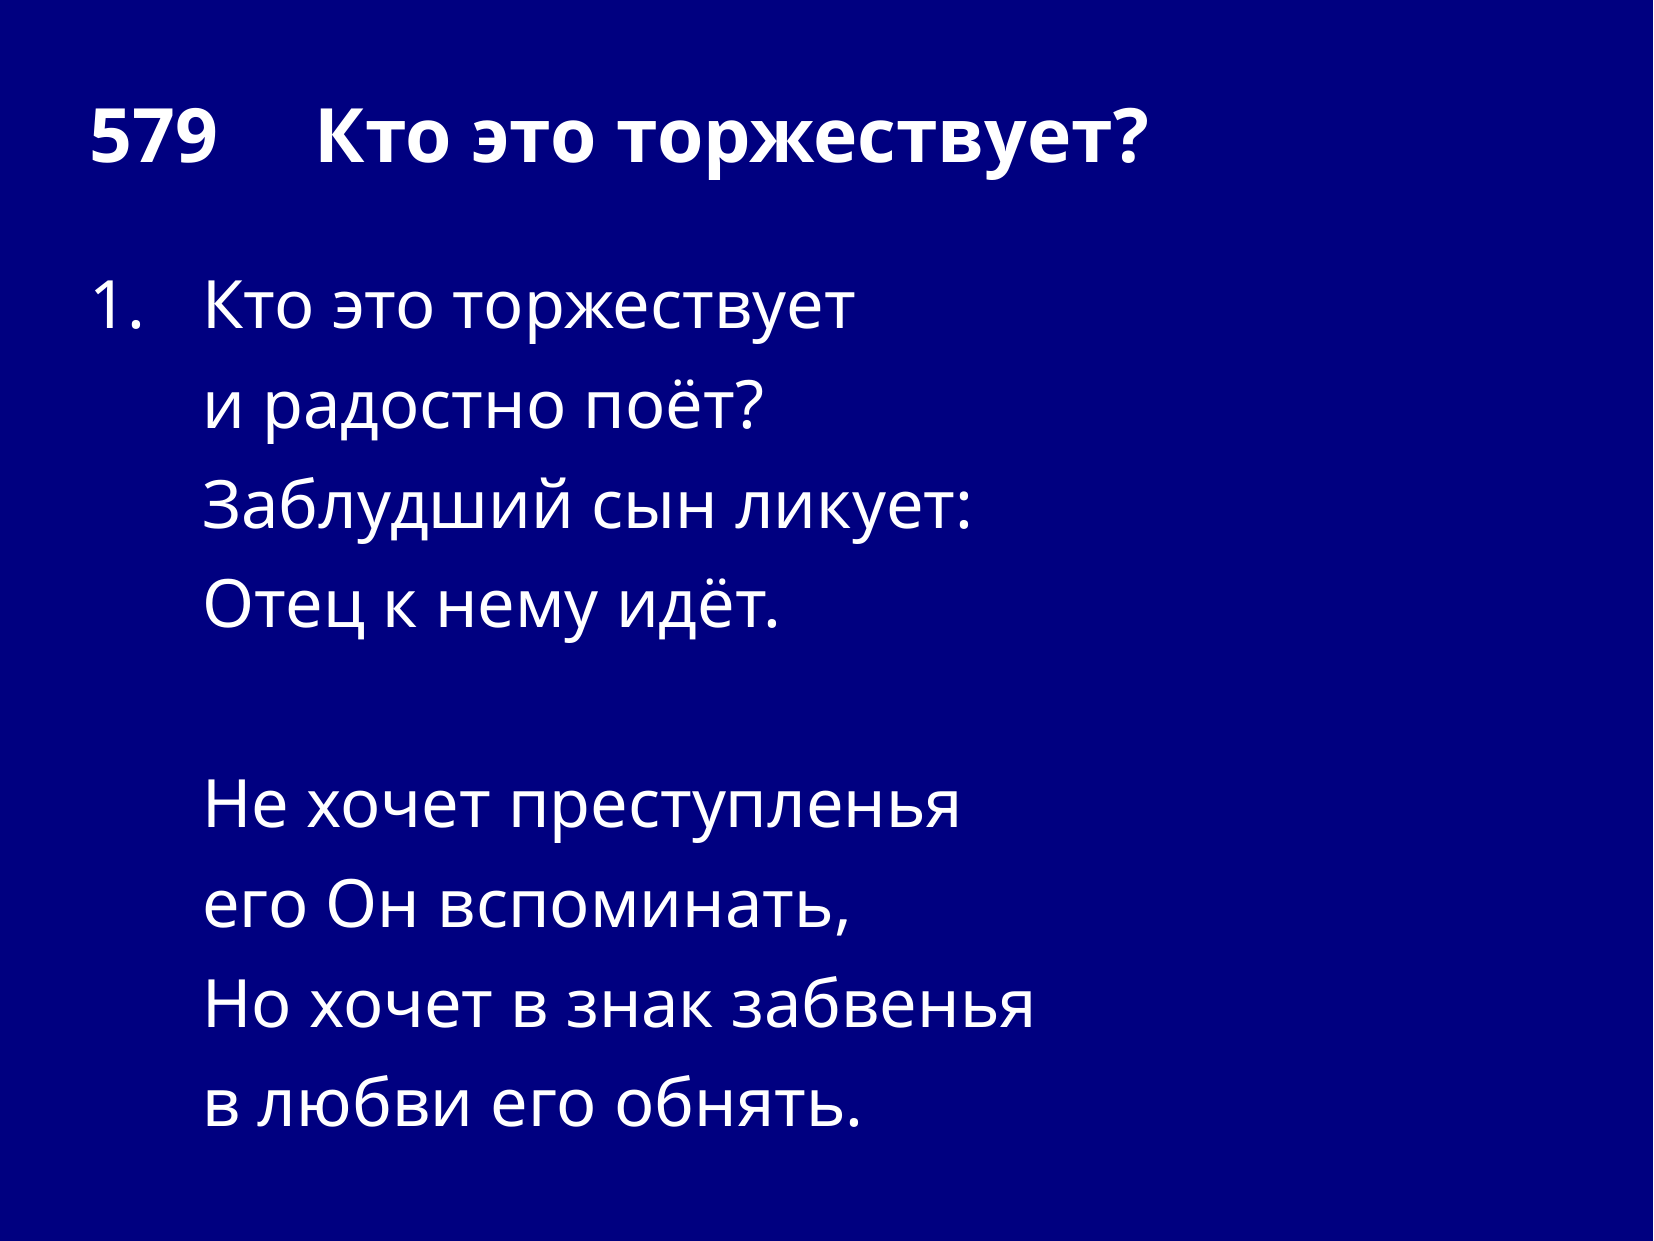

579	Кто это торжествует?
1.	Кто это торжествует
	и радостно поёт?
	Заблудший сын ликует:
	Отец к нему идёт.
	Не хочет преступленья
	его Он вспоминать,
	Но хочет в знак забвенья
	в любви его обнять.